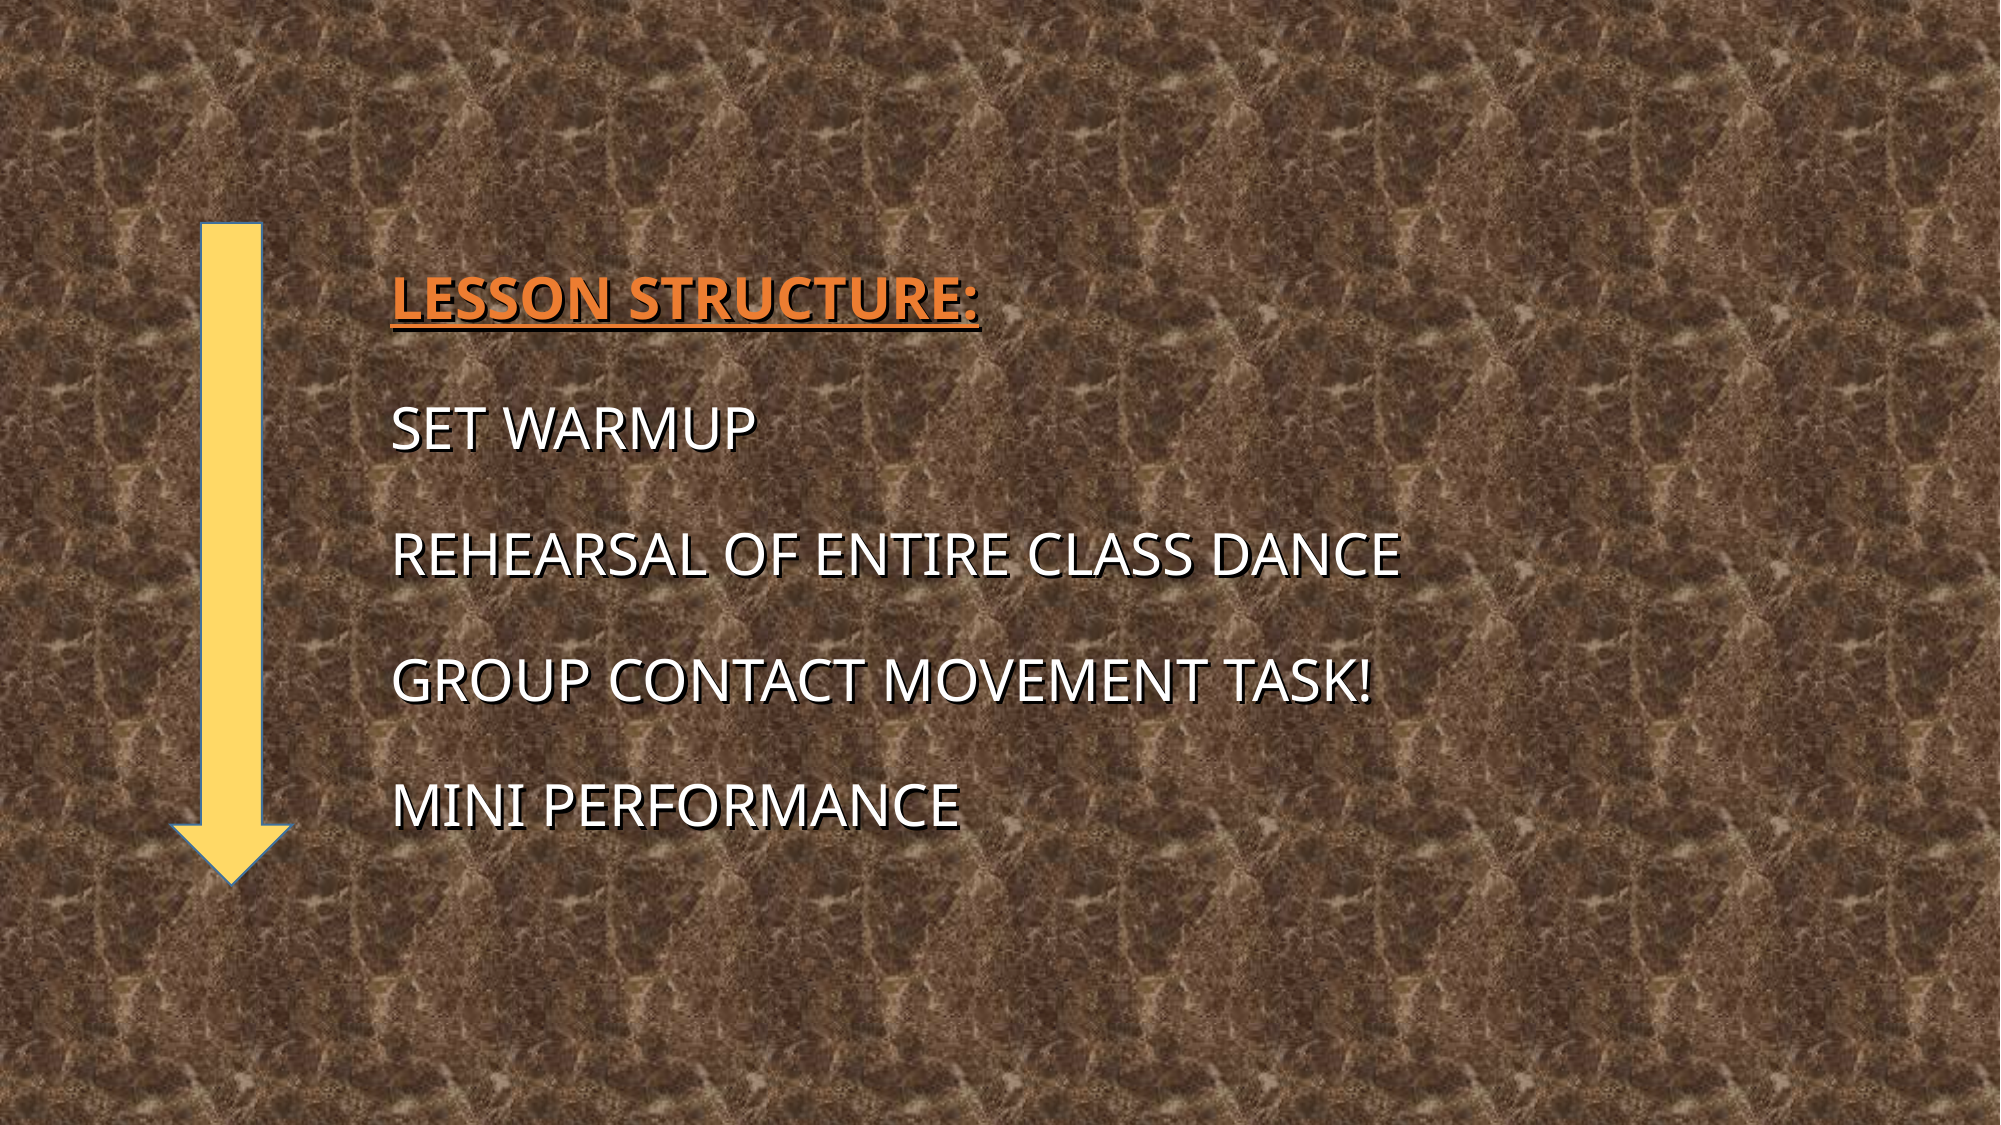

LESSON STRUCTURE:
SET WARMUP
Rehearsal of entire class dance
GROUP CONTACT movement TASK!
Mini Performance